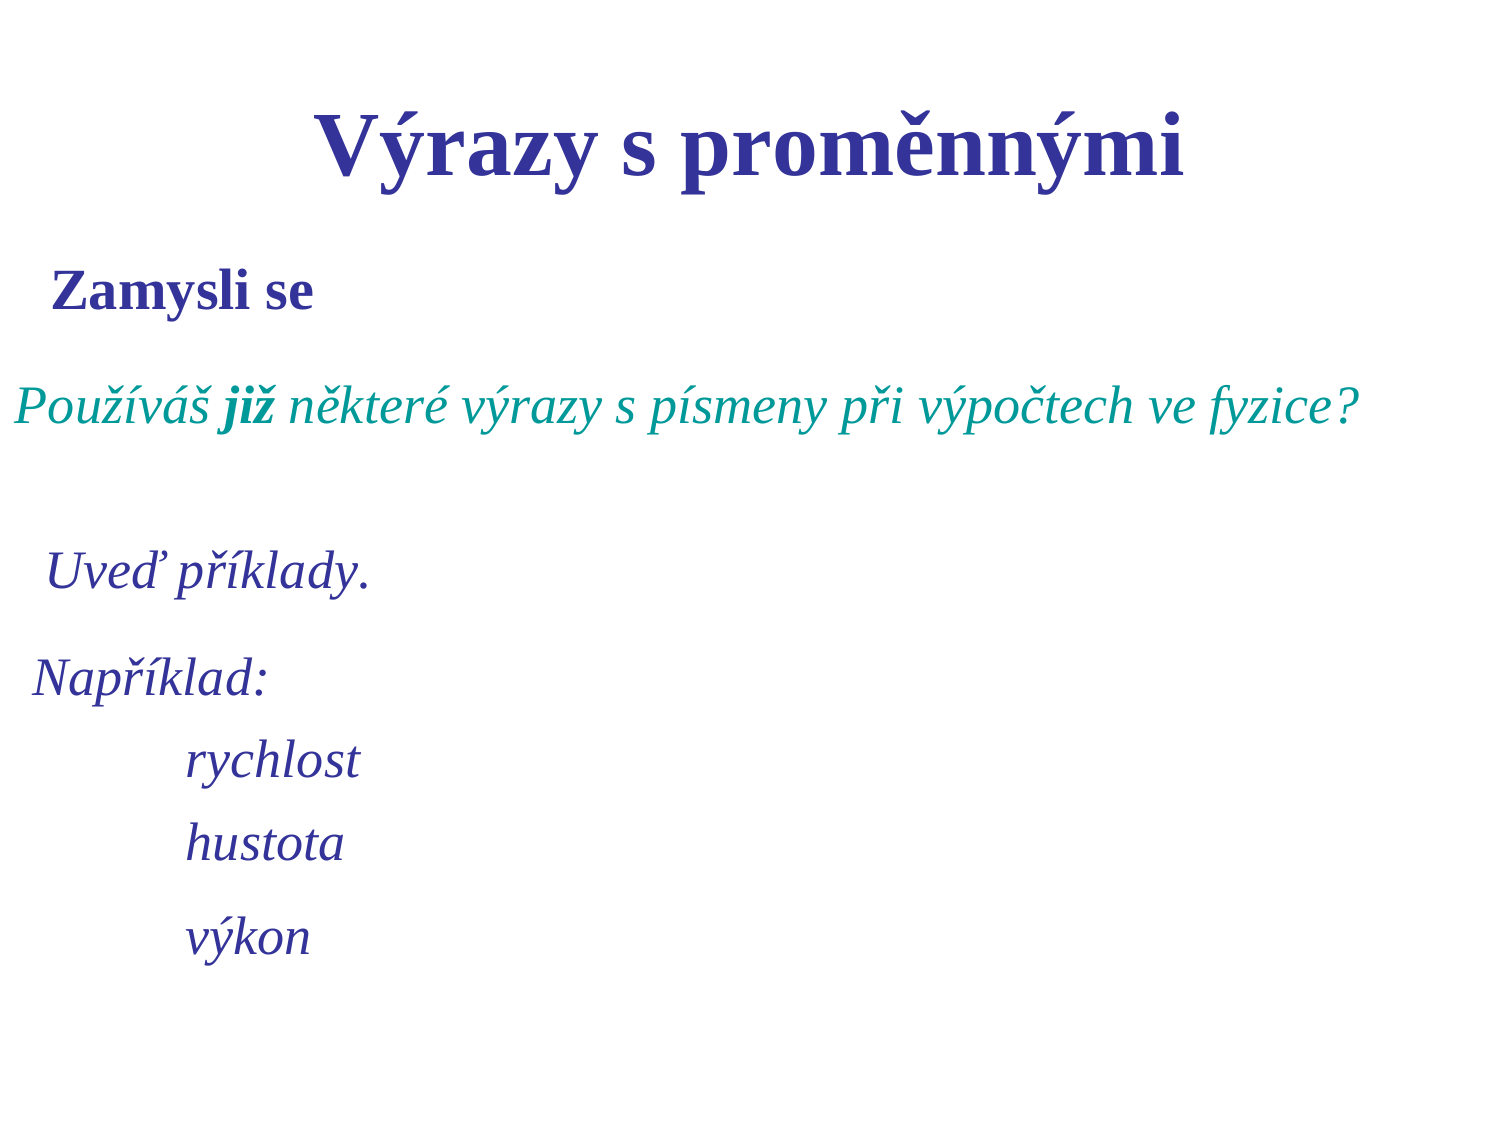

# Výrazy s proměnnými
Zamysli se
Používáš již některé výrazy s písmeny při výpočtech ve fyzice?
Uveď příklady.
Například:
rychlost
hustota
výkon